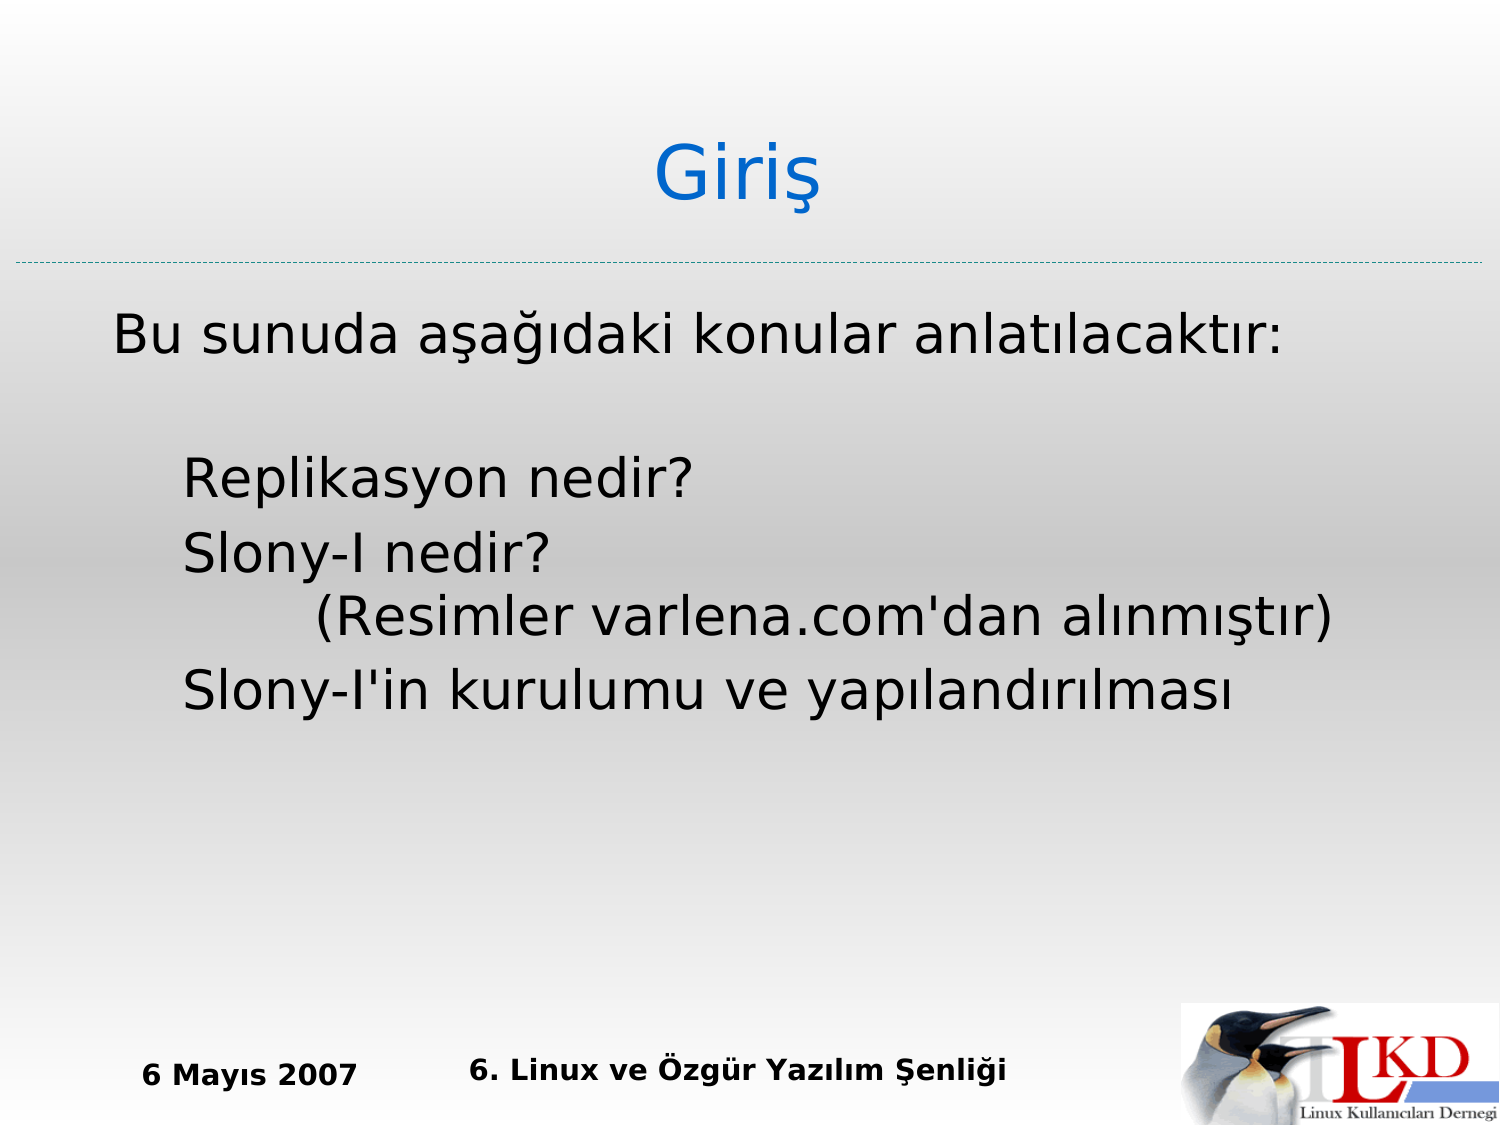

# Giriş
Bu sunuda aşağıdaki konular anlatılacaktır:
 Replikasyon nedir?
 Slony-I nedir?
	(Resimler varlena.com'dan alınmıştır)
 Slony-I'in kurulumu ve yapılandırılması